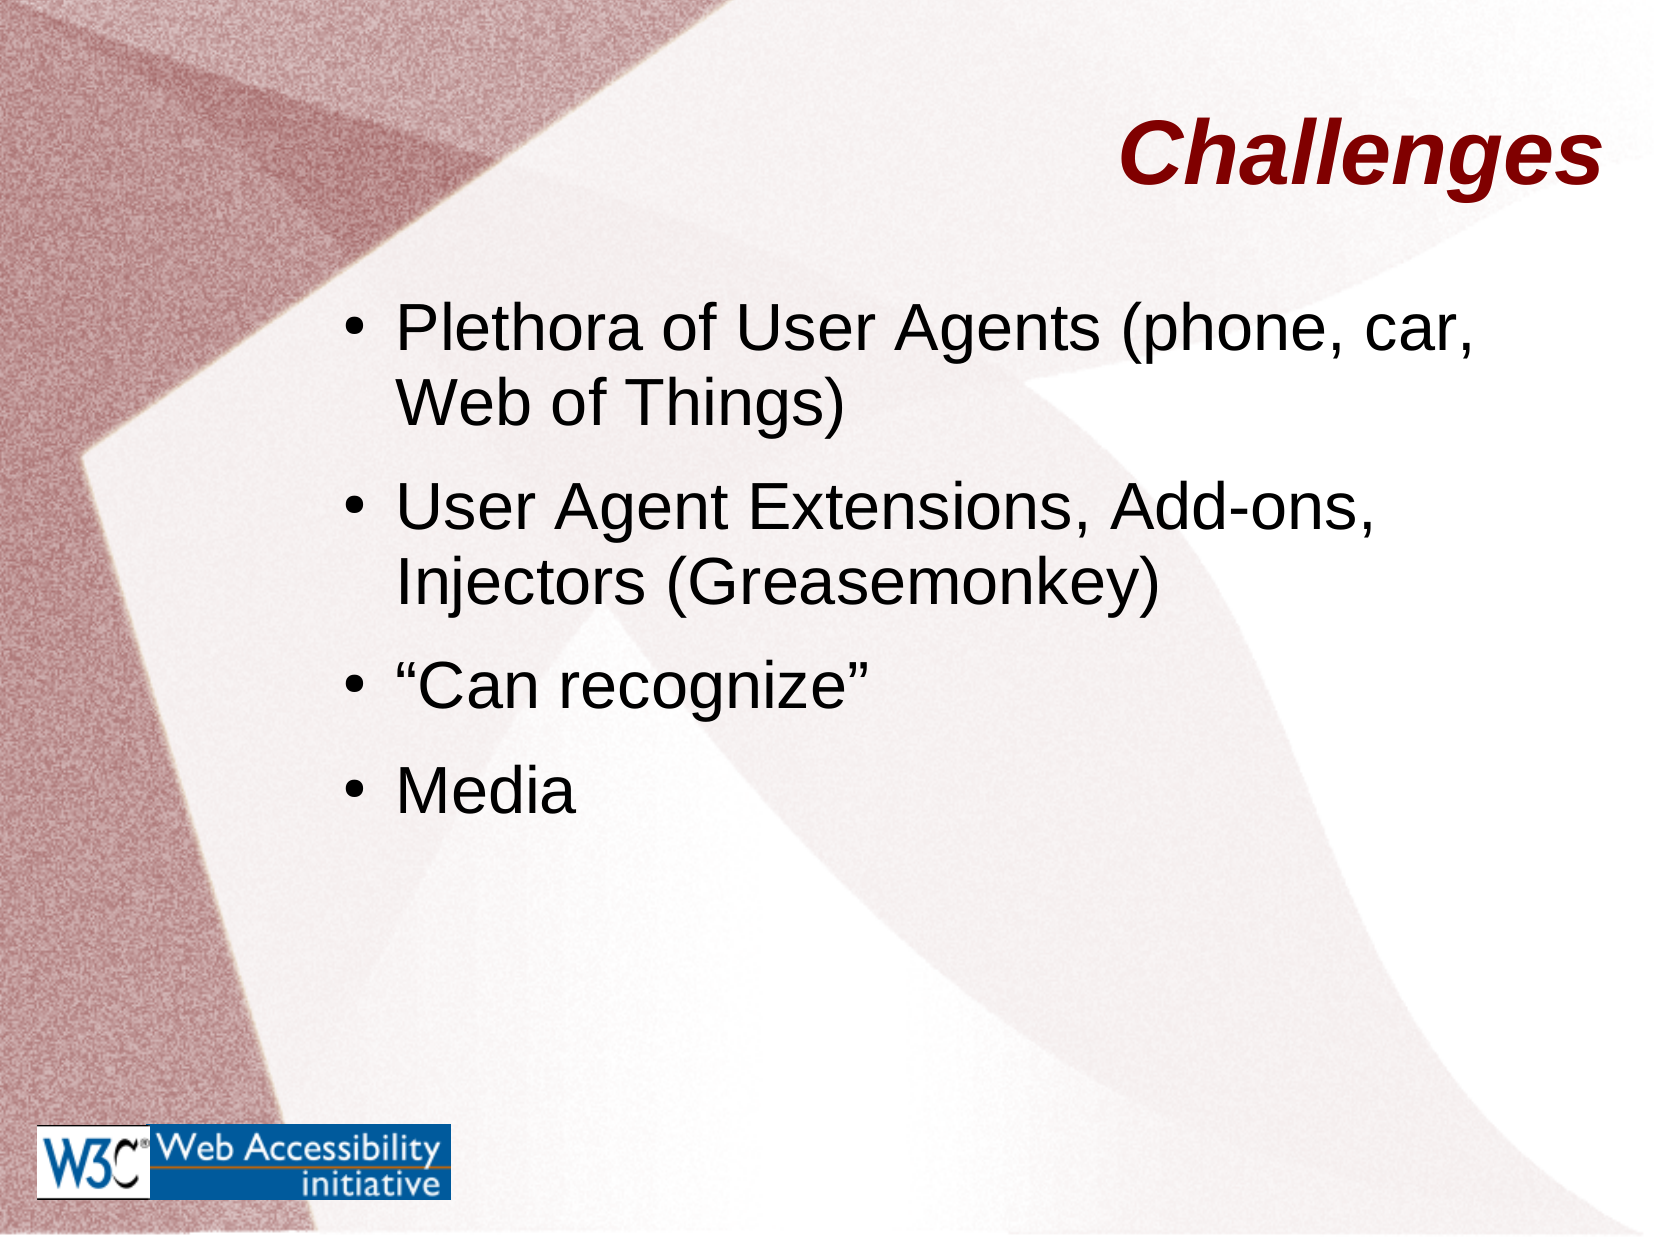

# Challenges
Plethora of User Agents (phone, car, Web of Things)
User Agent Extensions, Add-ons, Injectors (Greasemonkey)
“Can recognize”
Media